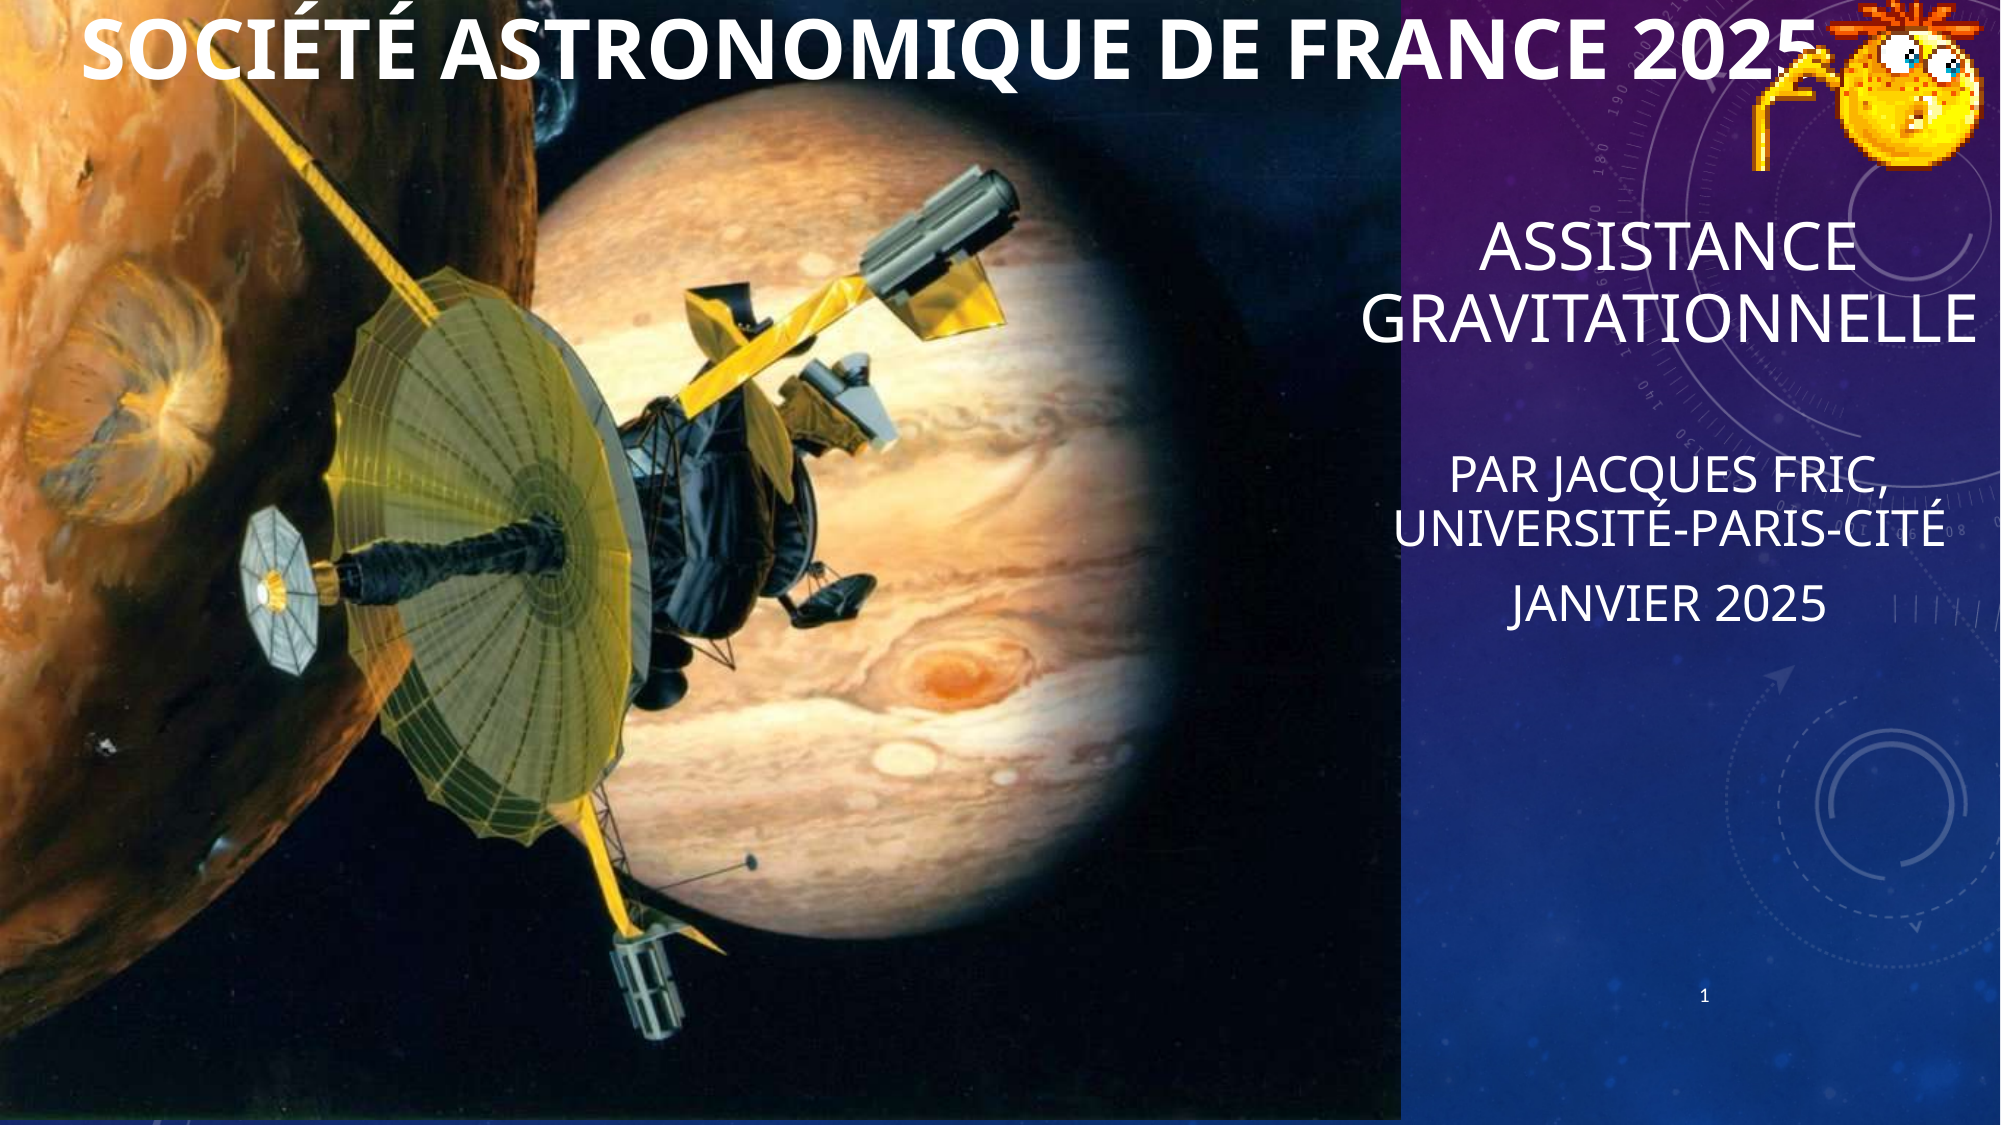

Société Astronomique de France 2025
assistance gravitationnelle
Par Jacques Fric, université-Paris-cité
janvier 2025